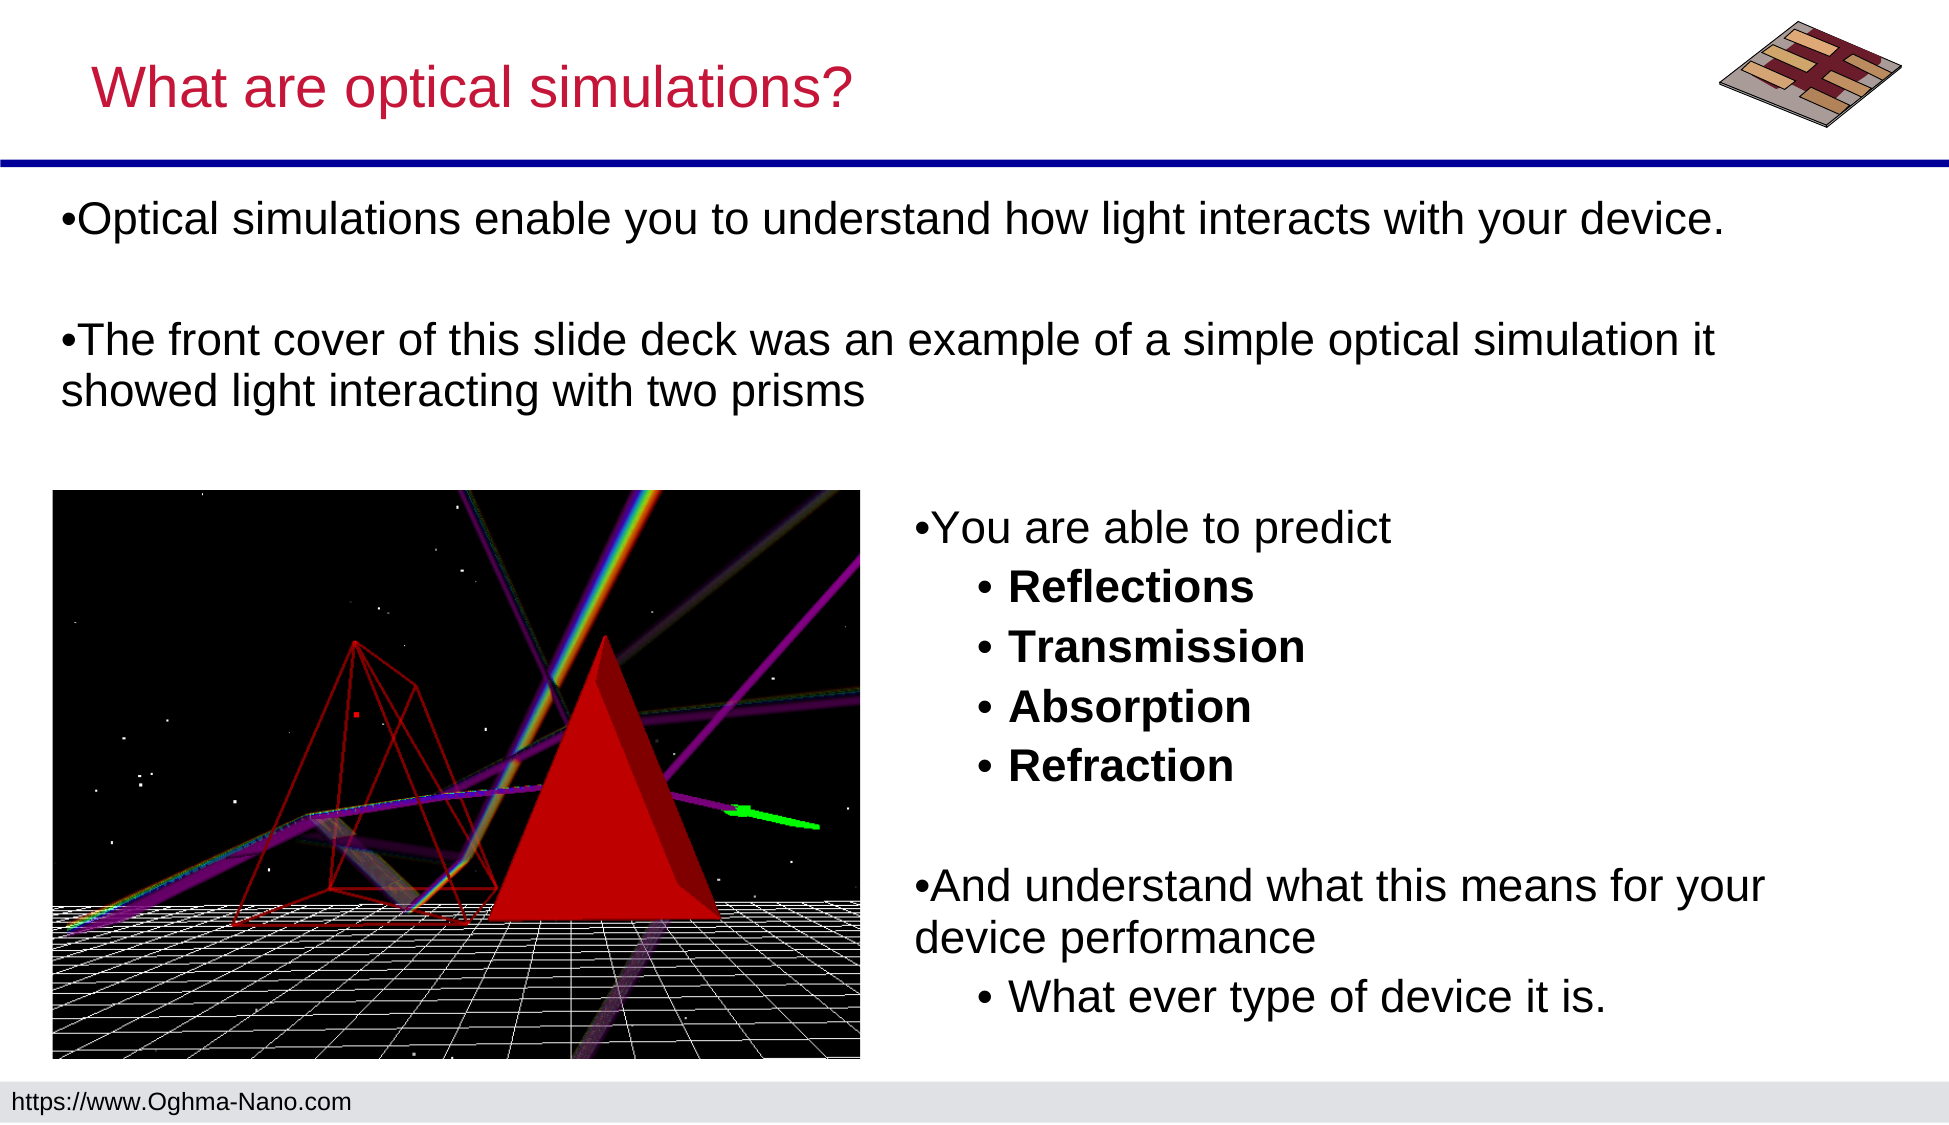

# What are optical simulations?
Optical simulations enable you to understand how light interacts with your device.
The front cover of this slide deck was an example of a simple optical simulation it showed light interacting with two prisms
You are able to predict
Reflections
Transmission
Absorption
Refraction
And understand what this means for your device performance
What ever type of device it is.